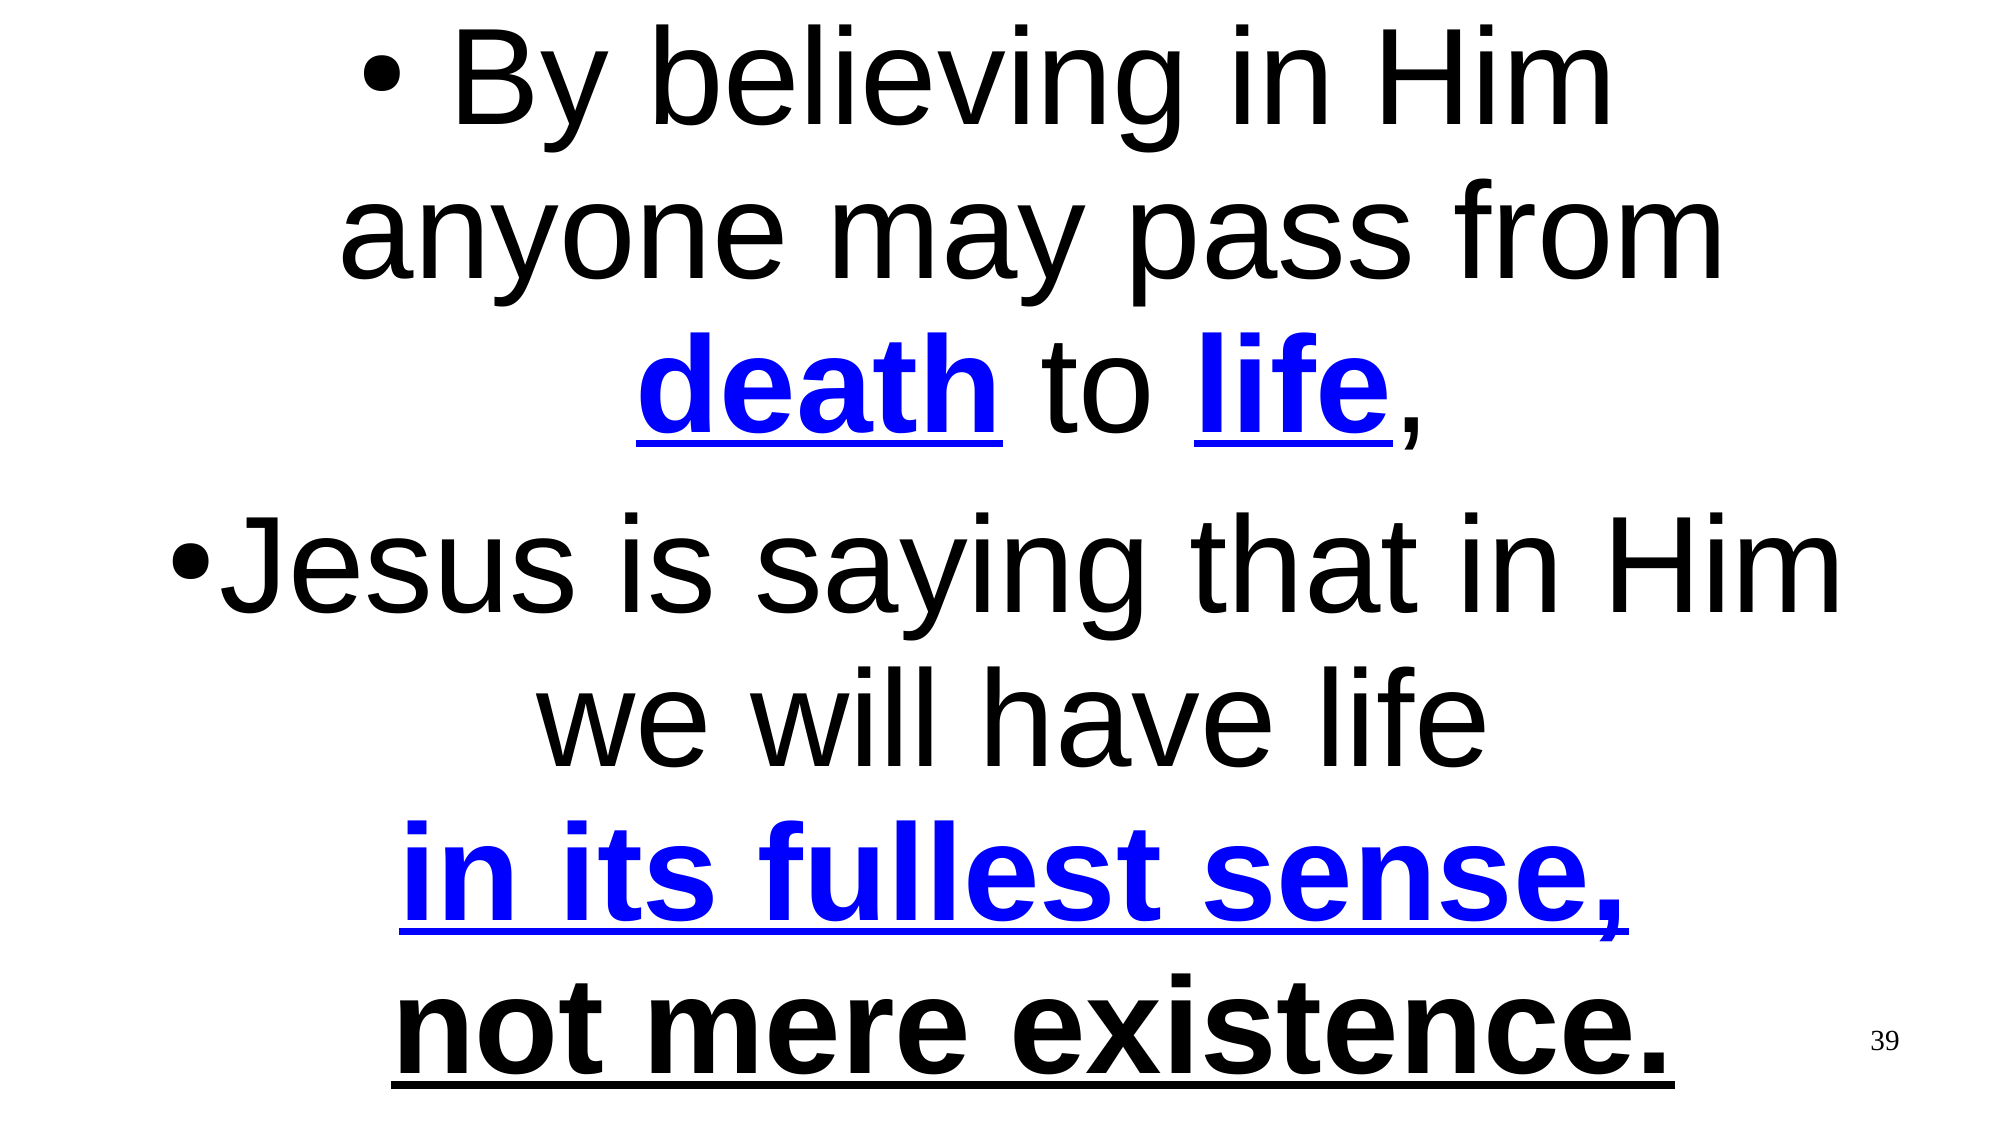

# By believing in Him anyone may pass from death to life,
Jesus is saying that in Him
we will have life
in its fullest sense,
not mere existence.
39